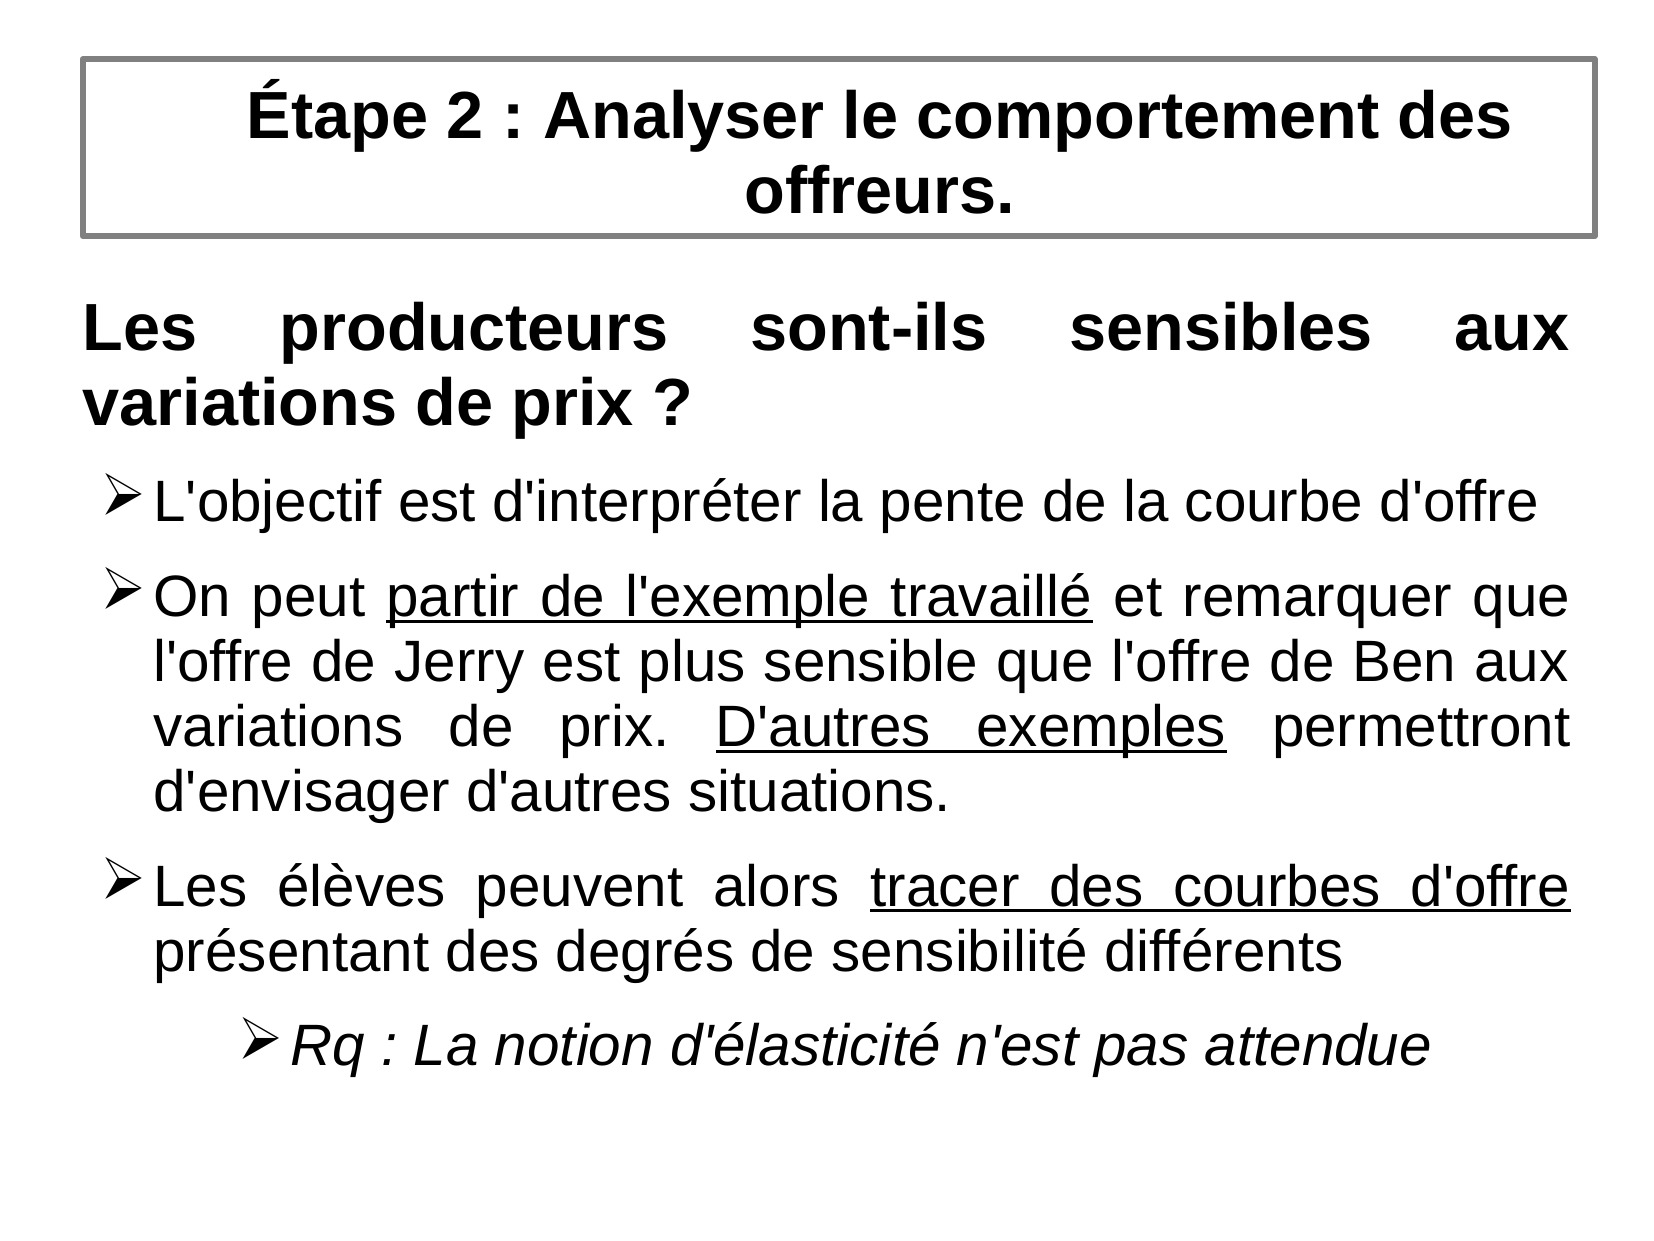

# Étape 2 : Analyser le comportement des offreurs.
Les producteurs sont-ils sensibles aux variations de prix ?
L'objectif est d'interpréter la pente de la courbe d'offre
On peut partir de l'exemple travaillé et remarquer que l'offre de Jerry est plus sensible que l'offre de Ben aux variations de prix. D'autres exemples permettront d'envisager d'autres situations.
Les élèves peuvent alors tracer des courbes d'offre présentant des degrés de sensibilité différents
Rq : La notion d'élasticité n'est pas attendue